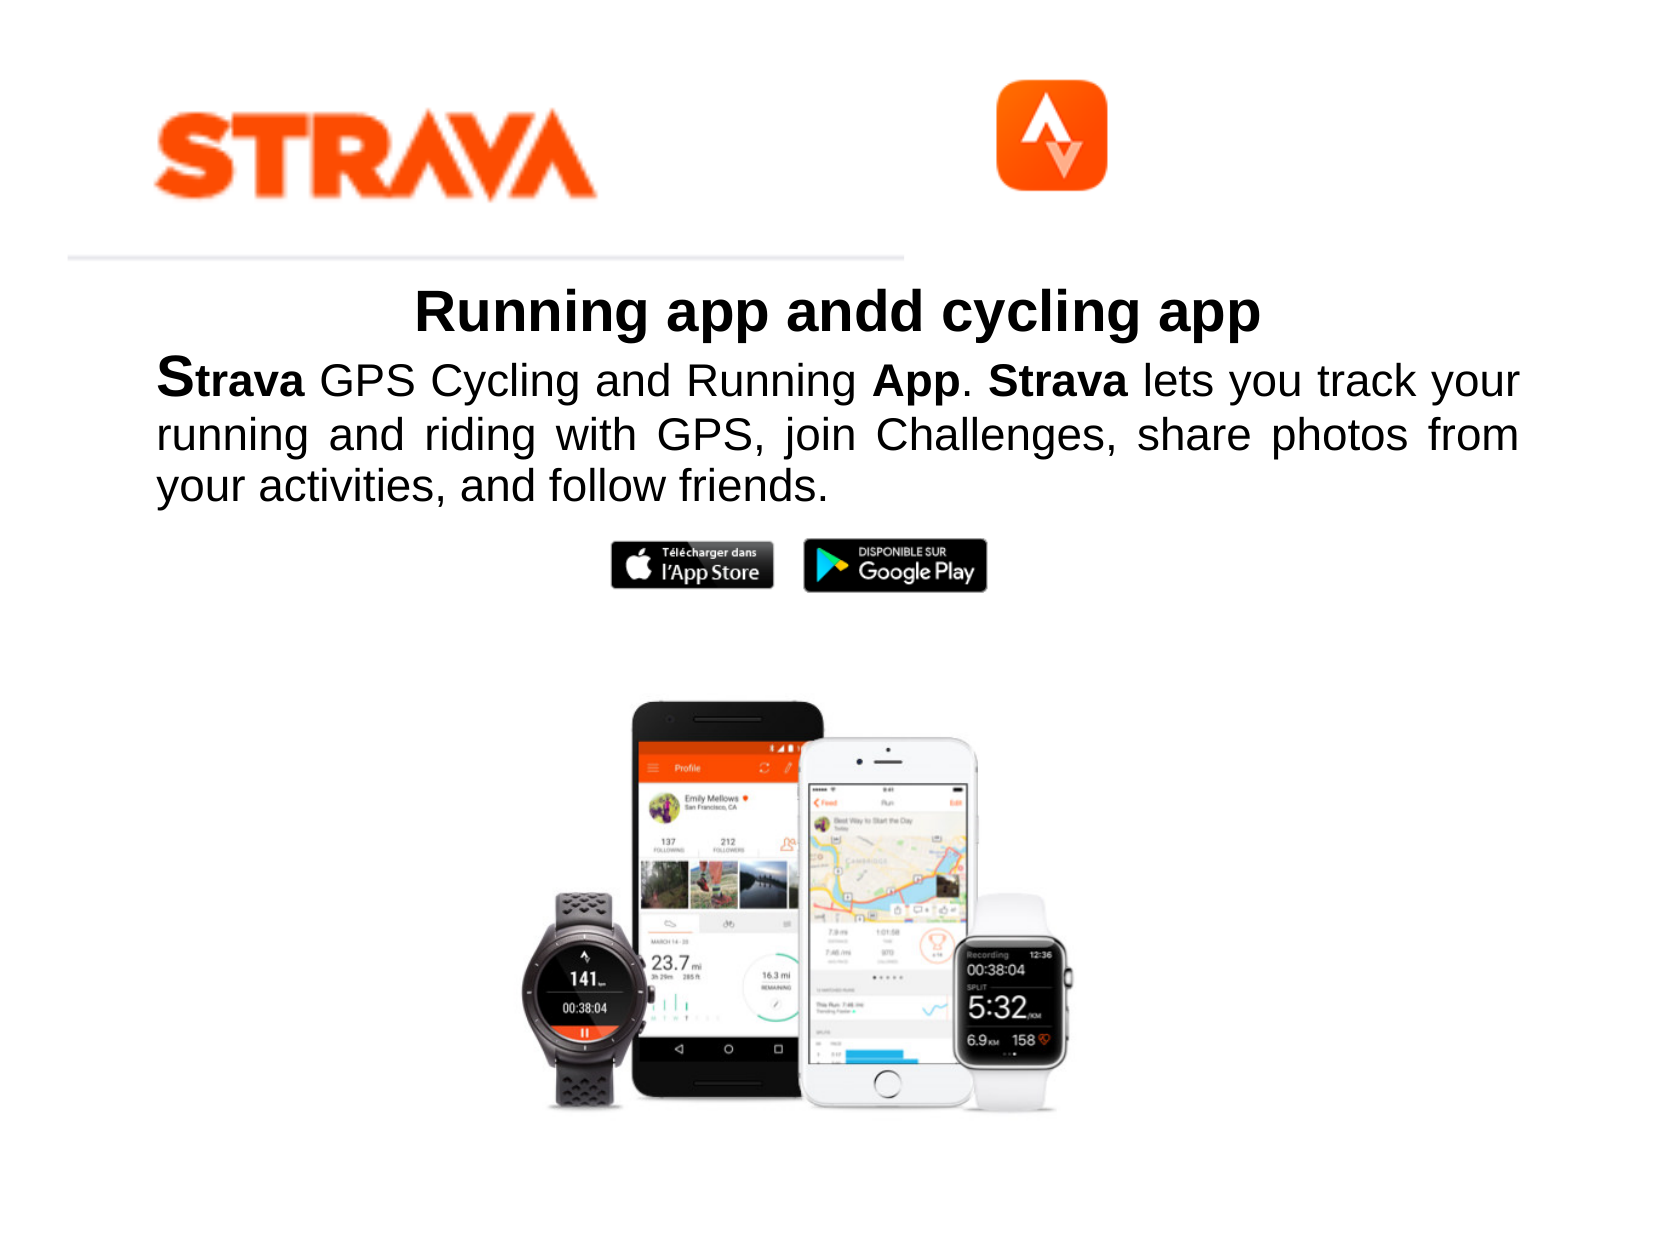

Running app andd cycling app
Strava GPS Cycling and Running App. Strava lets you track your running and riding with GPS, join Challenges, share photos from your activities, and follow friends.